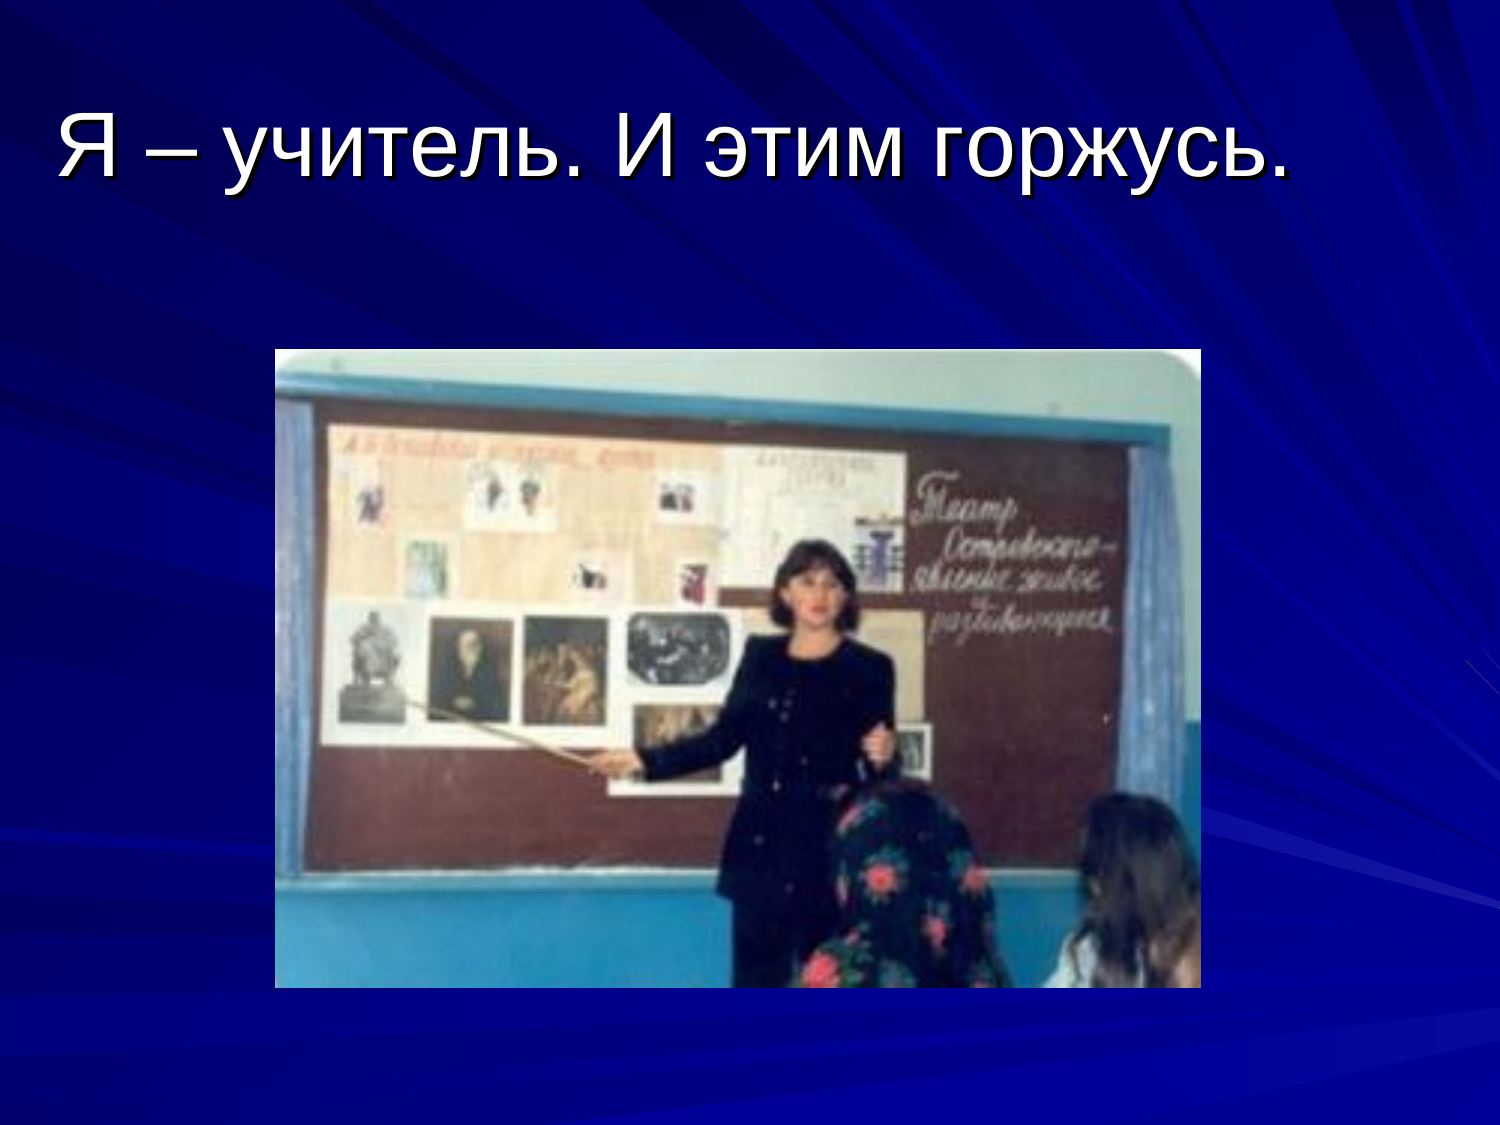

# Я – учитель. И этим горжусь.